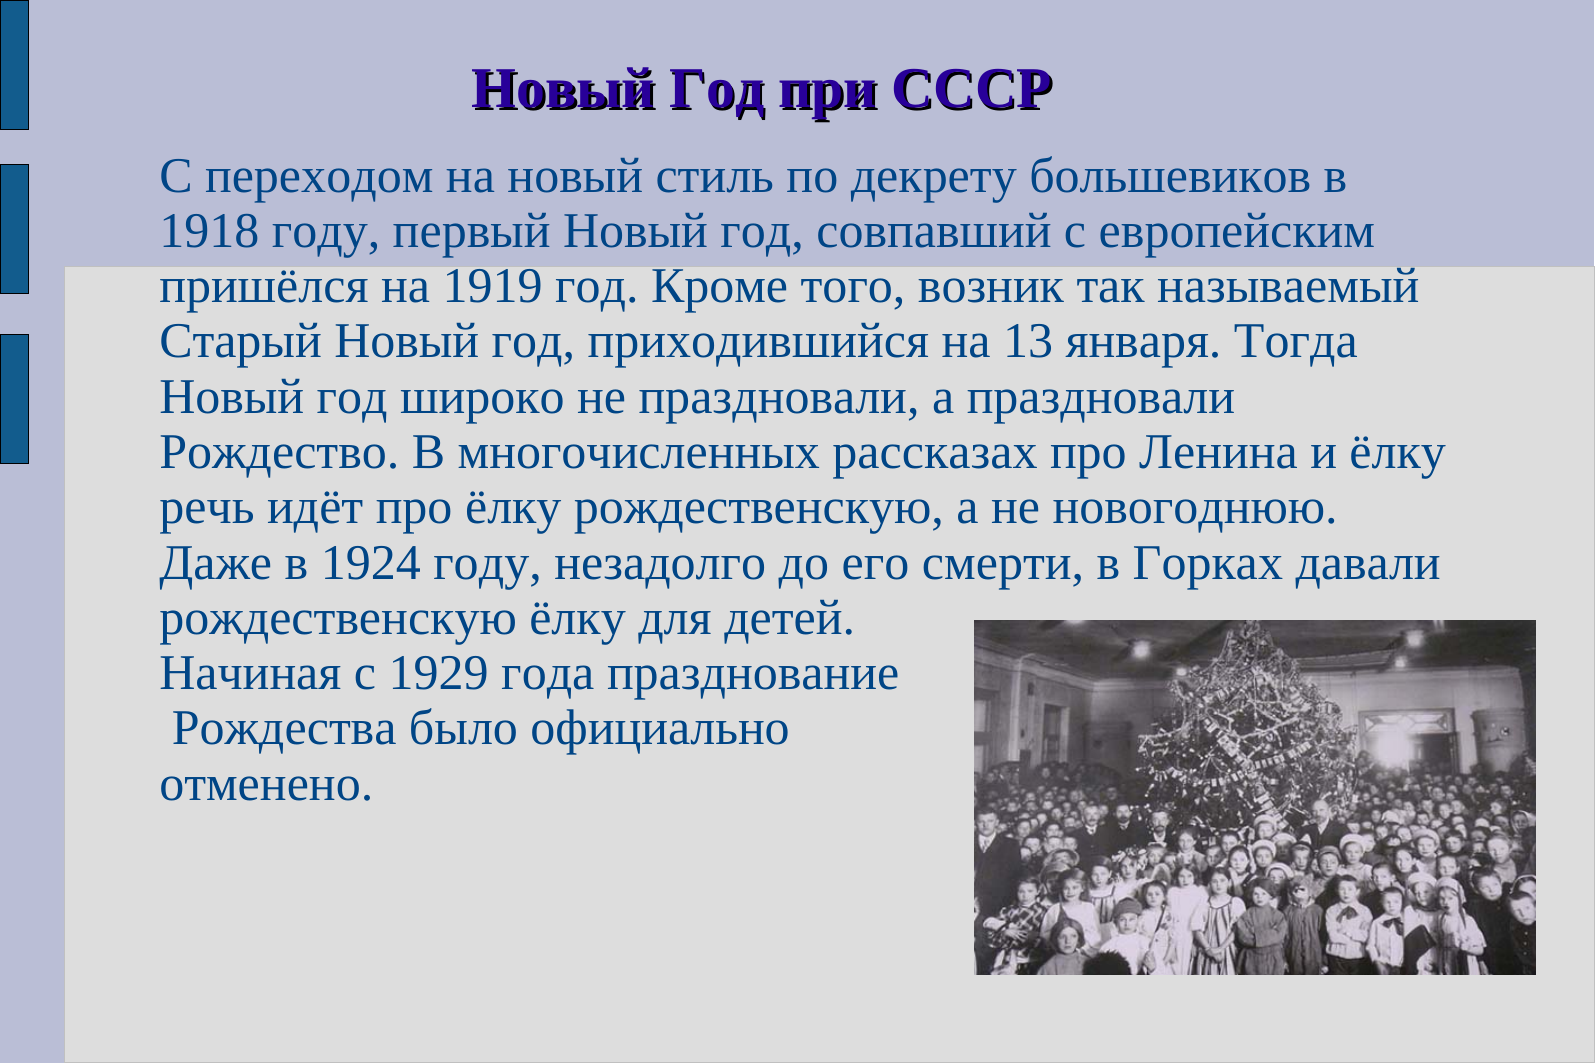

# Новый Год при СССР
С переходом на новый стиль по декрету большевиков в 1918 году, первый Новый год, совпавший с европейским пришёлся на 1919 год. Кроме того, возник так называемый Старый Новый год, приходившийся на 13 января. Тогда Новый год широко не праздновали, а праздновали Рождество. В многочисленных рассказах про Ленина и ёлку речь идёт про ёлку рождественскую, а не новогоднюю. Даже в 1924 году, незадолго до его смерти, в Горках давали рождественскую ёлку для детей.
Начиная с 1929 года празднование
 Рождества было официально
отменено.